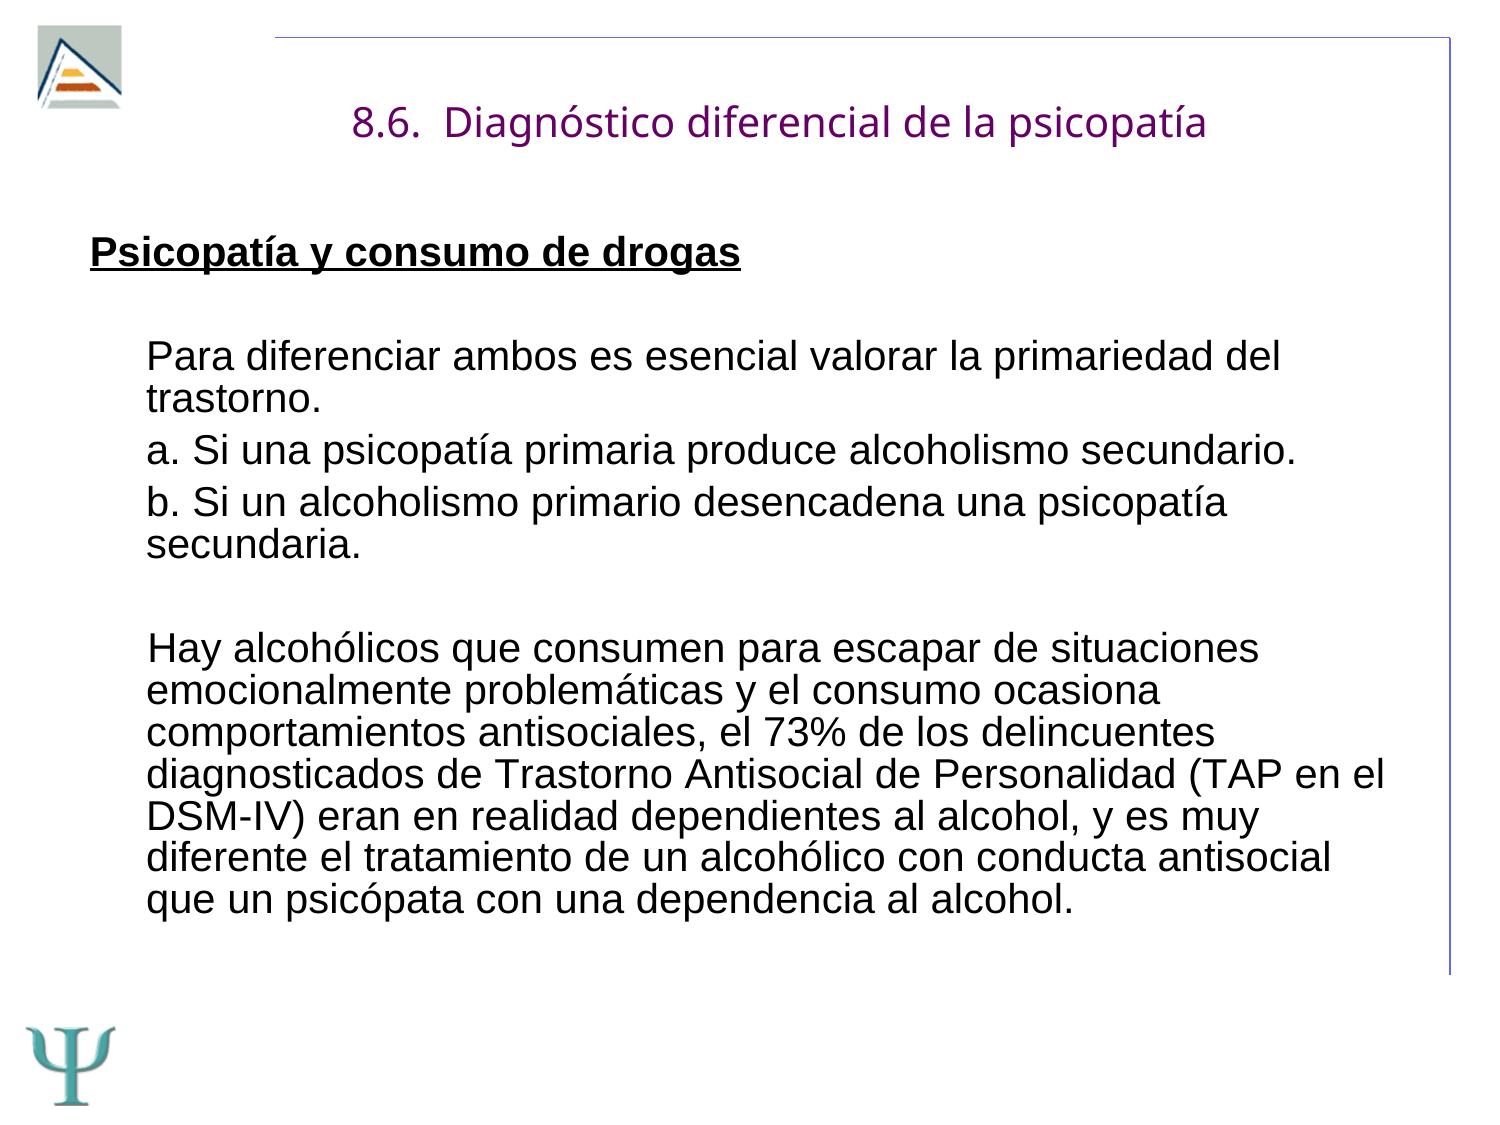

# 8.6. Diagnóstico diferencial de la psicopatía
Psicopatía y consumo de drogas
	Para diferenciar ambos es esencial valorar la primariedad del trastorno.
	a. Si una psicopatía primaria produce alcoholismo secundario.
	b. Si un alcoholismo primario desencadena una psicopatía secundaria.
 Hay alcohólicos que consumen para escapar de situaciones emocionalmente problemáticas y el consumo ocasiona comportamientos antisociales, el 73% de los delincuentes diagnosticados de Trastorno Antisocial de Personalidad (TAP en el DSM-IV) eran en realidad dependientes al alcohol, y es muy diferente el tratamiento de un alcohólico con conducta antisocial que un psicópata con una dependencia al alcohol.